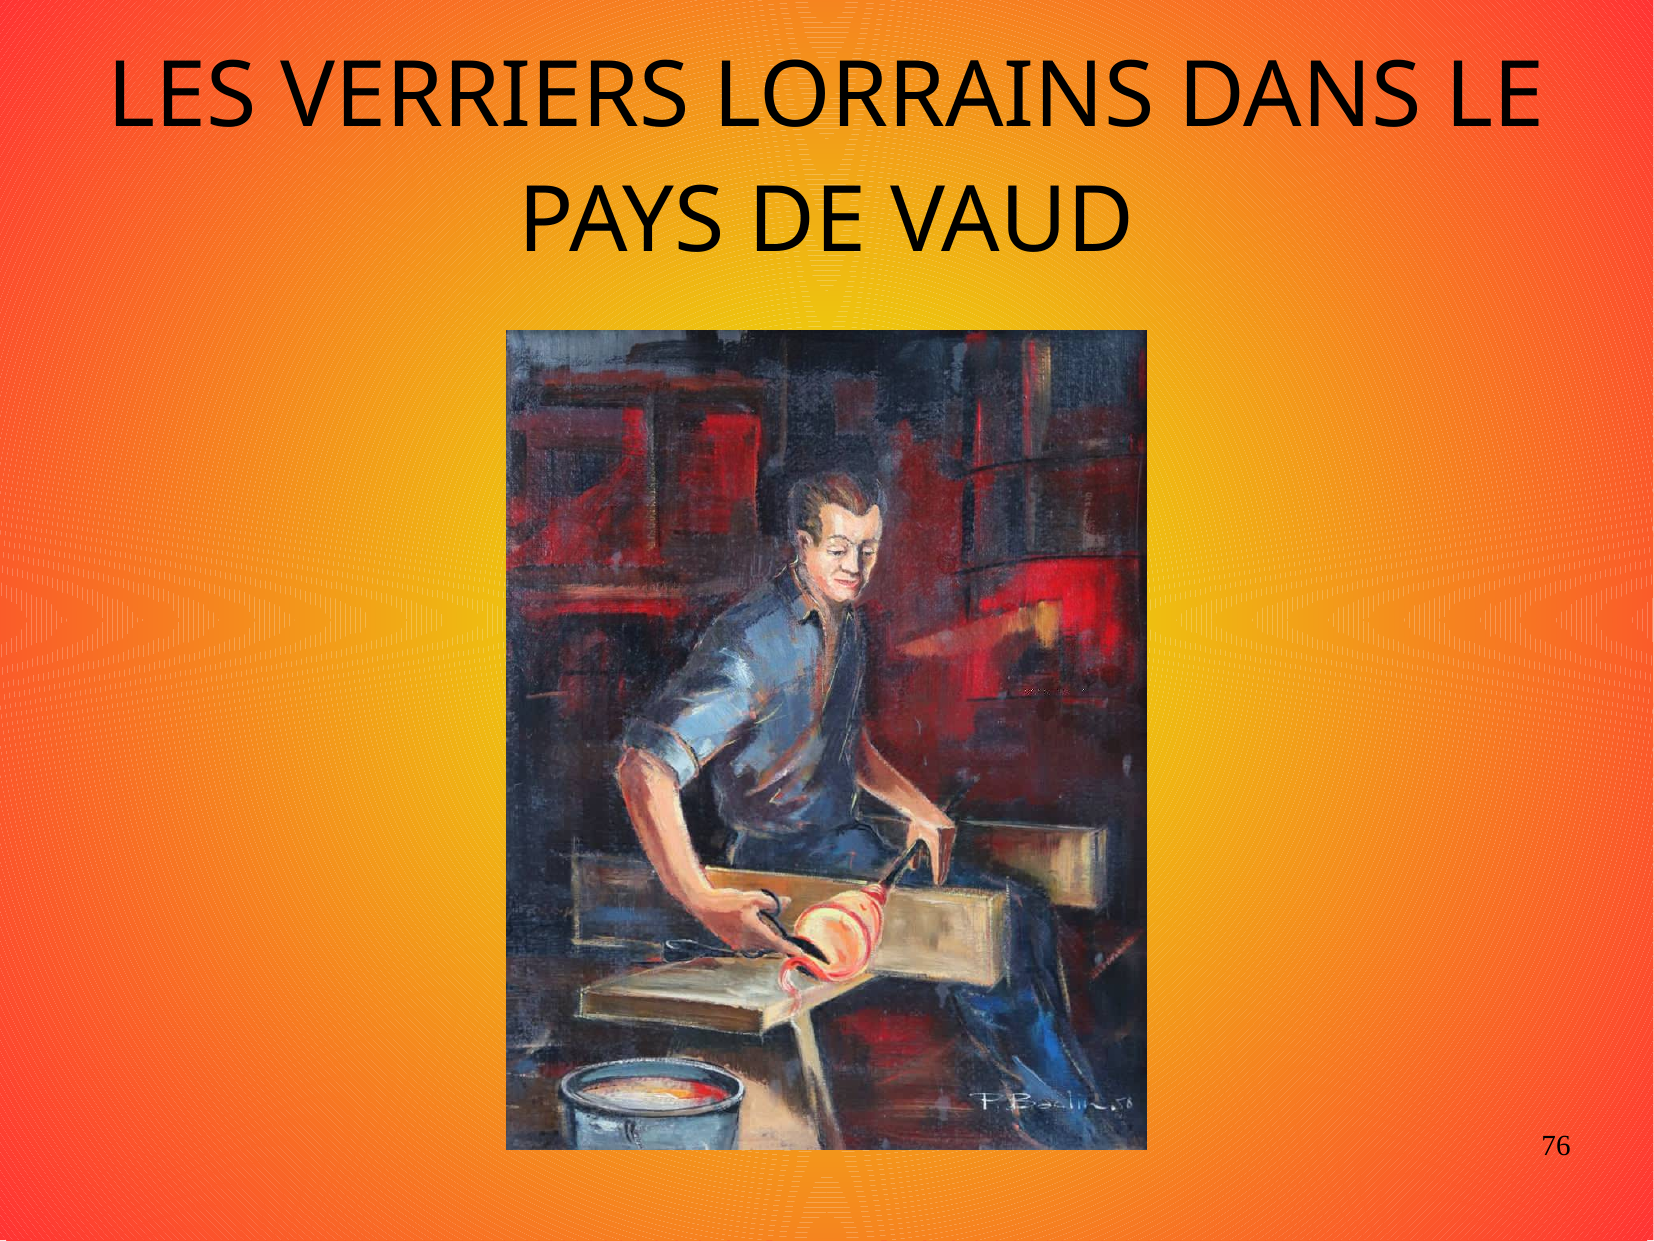

# LES VERRIERS LORRAINS DANS LE PAYS DE VAUD
76